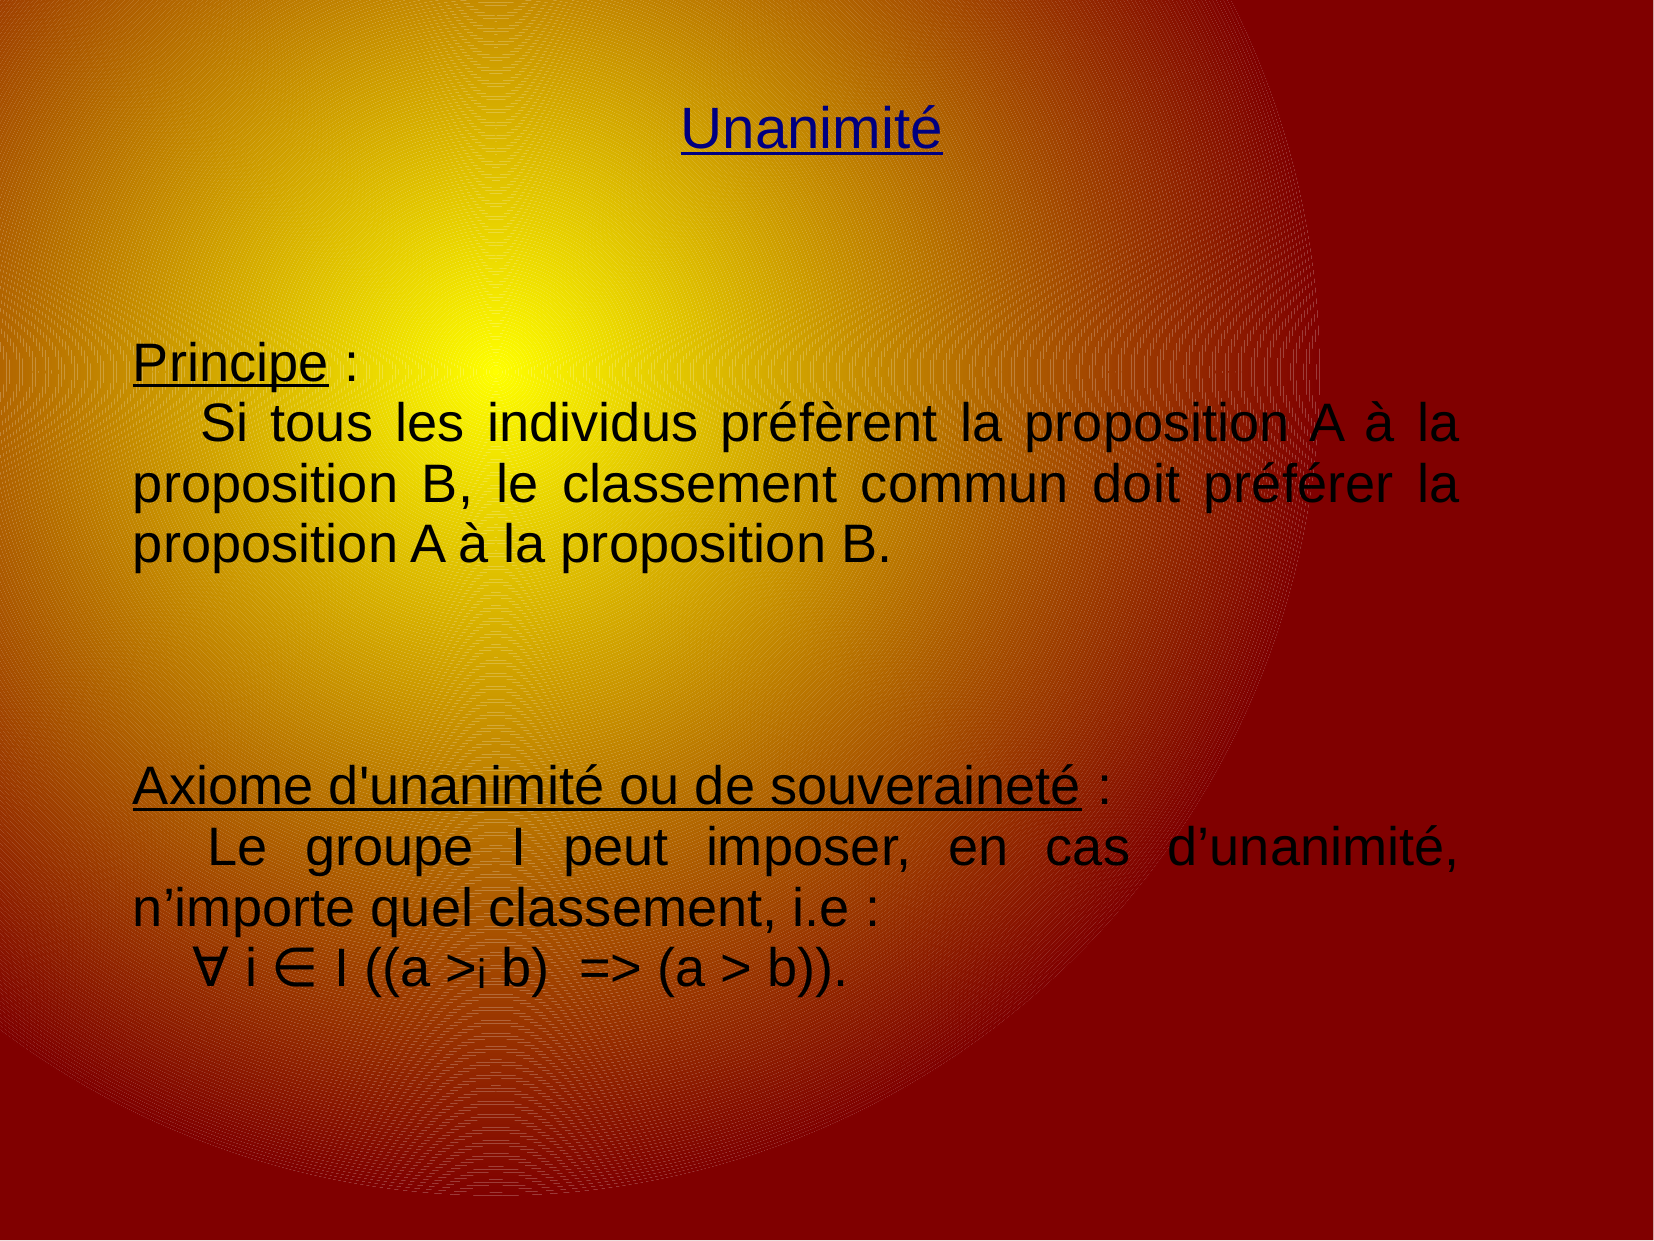

Unanimité
Principe :
 Si tous les individus préfèrent la proposition A à la proposition B, le classement commun doit préférer la proposition A à la proposition B.
Axiome d'unanimité ou de souveraineté :
 Le groupe I peut imposer, en cas d’unanimité, n’importe quel classement, i.e :
 ∀ i ∈ I ((a >i b) => (a > b)).